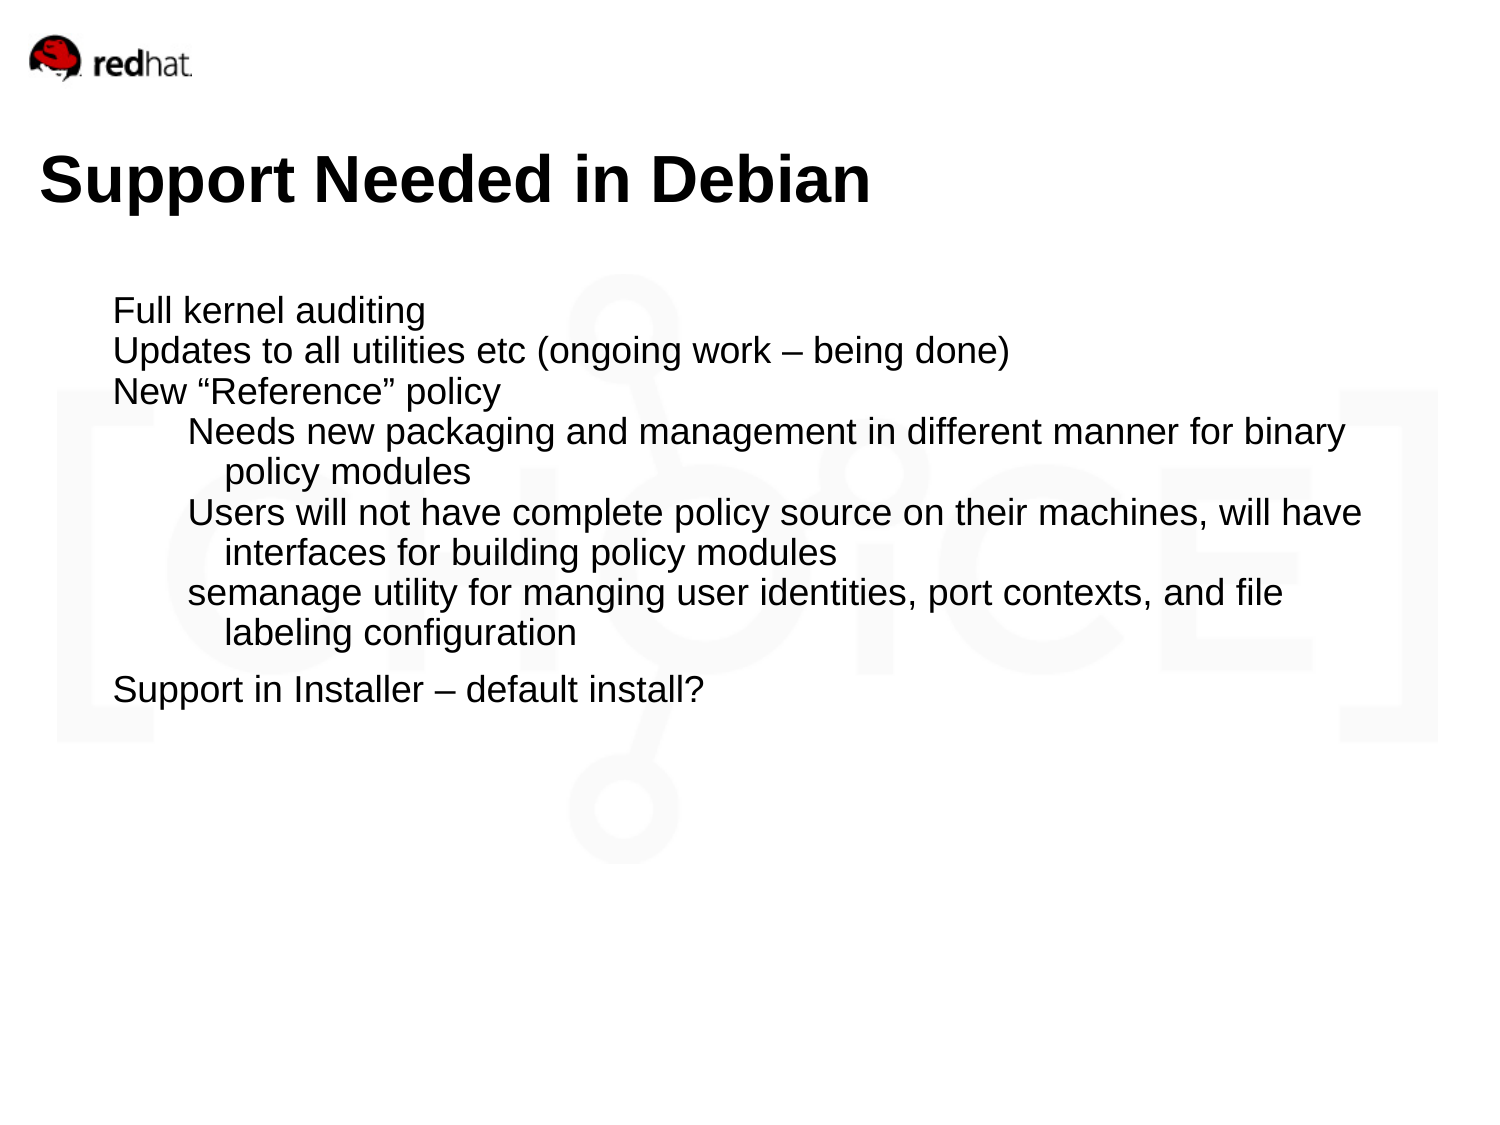

# Support Needed in Debian
Full kernel auditing
Updates to all utilities etc (ongoing work – being done)
New “Reference” policy
Needs new packaging and management in different manner for binary policy modules
Users will not have complete policy source on their machines, will have interfaces for building policy modules
semanage utility for manging user identities, port contexts, and file labeling configuration
Support in Installer – default install?